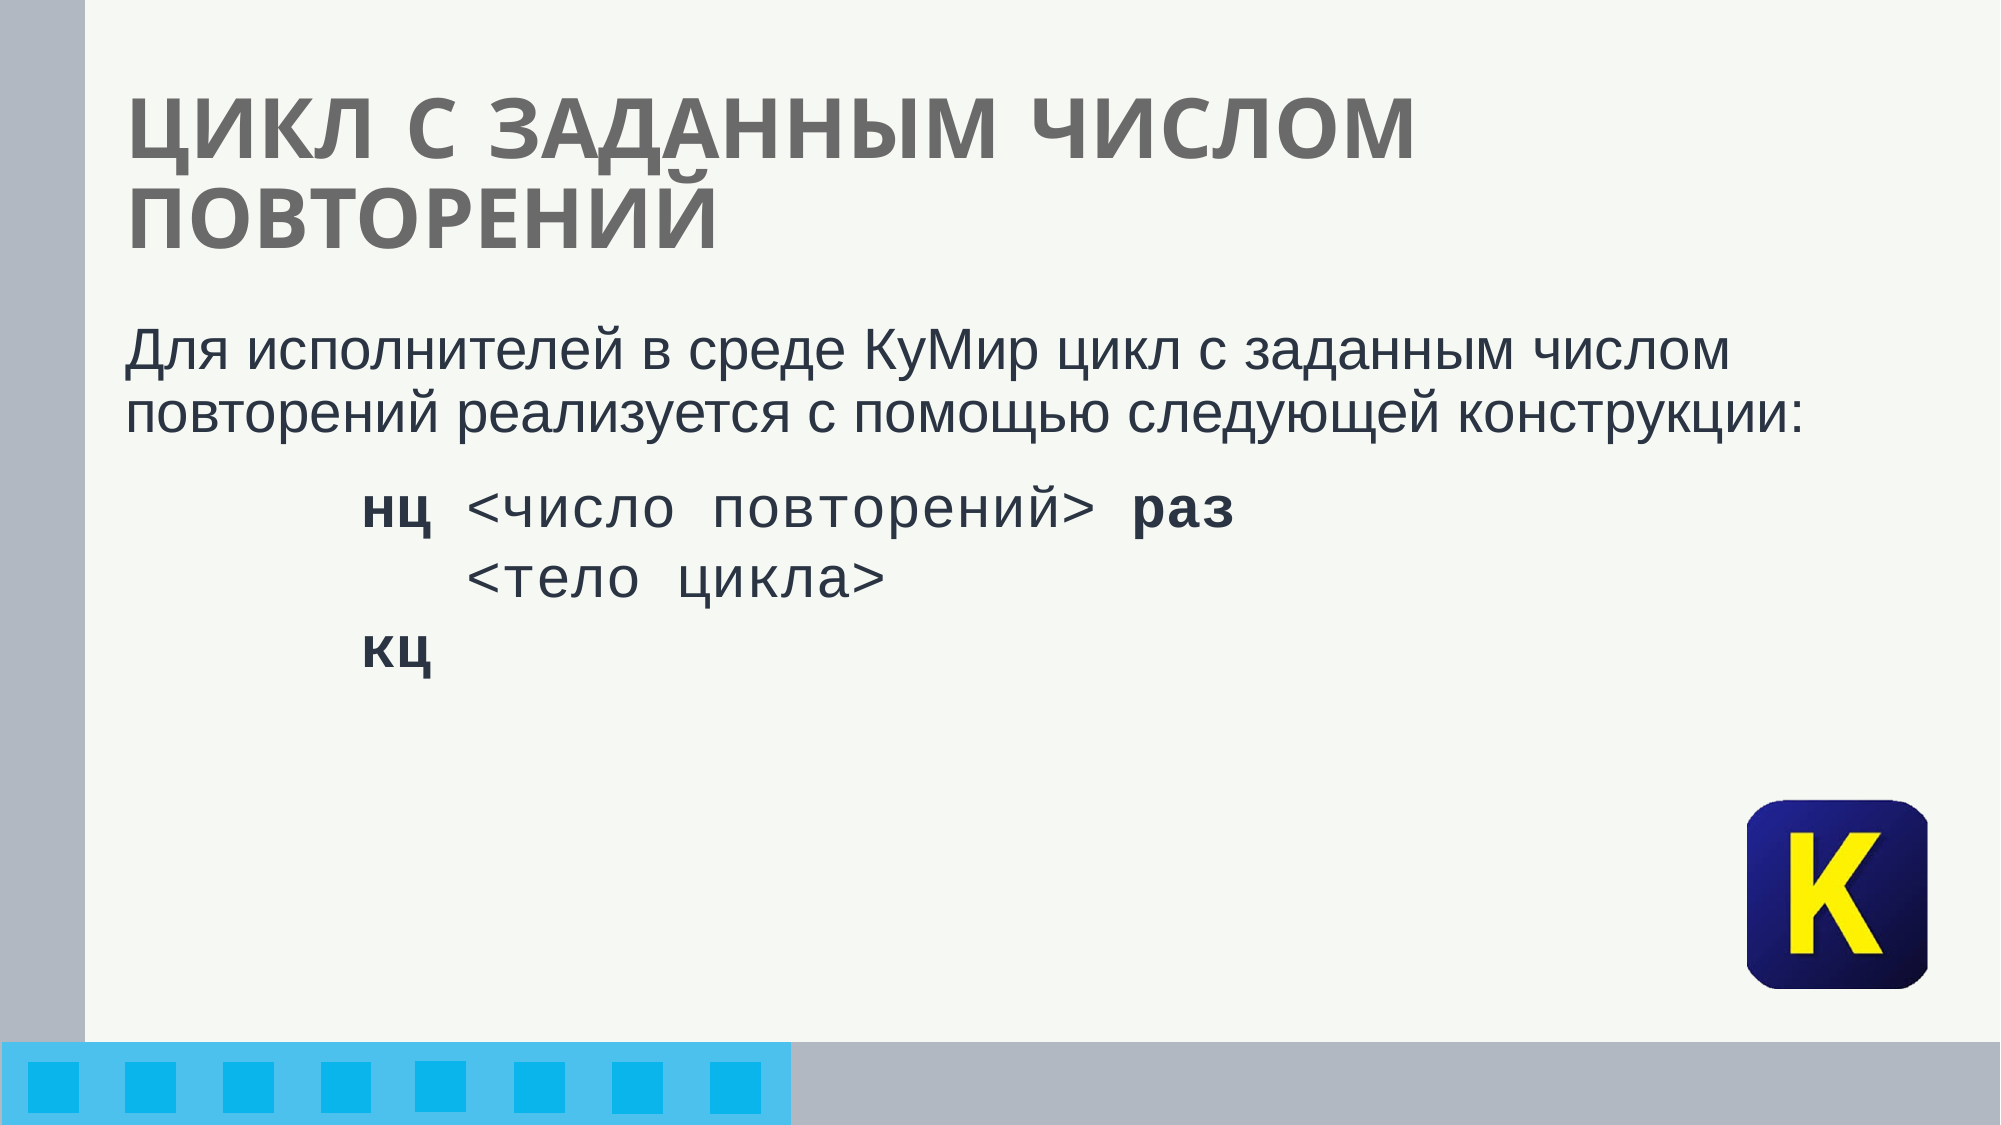

# ЦИКЛ С ЗАДАННЫМ ЧИСЛОМ ПОВТОРЕНИЙ
Для исполнителей в среде КуМир цикл с заданным числом повторений реализуется с помощью следующей конструкции:
нц <число повторений> раз
 <тело цикла>
кц